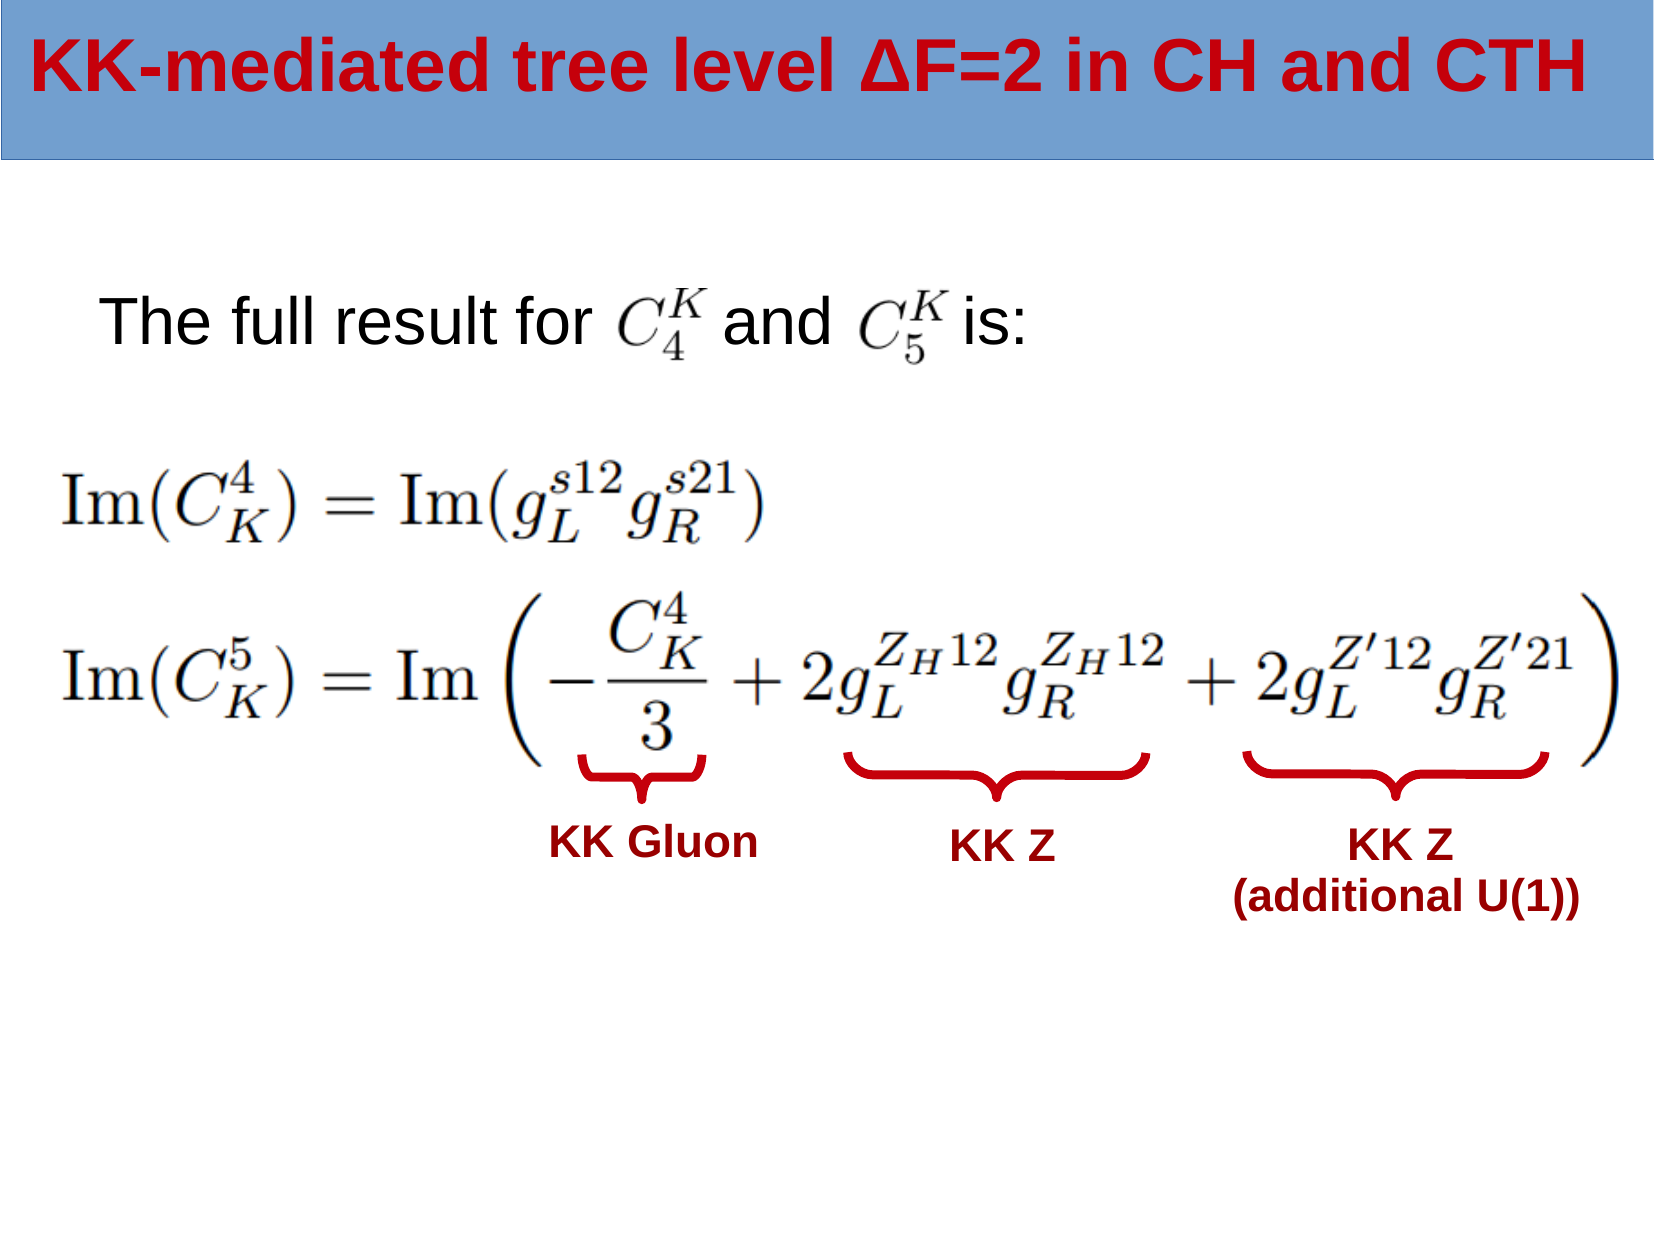

KK-mediated tree level ΔF=2 in CH and CTH
# The full result for and is:
KK Gluon
KK Z
(additional U(1))
KK Z